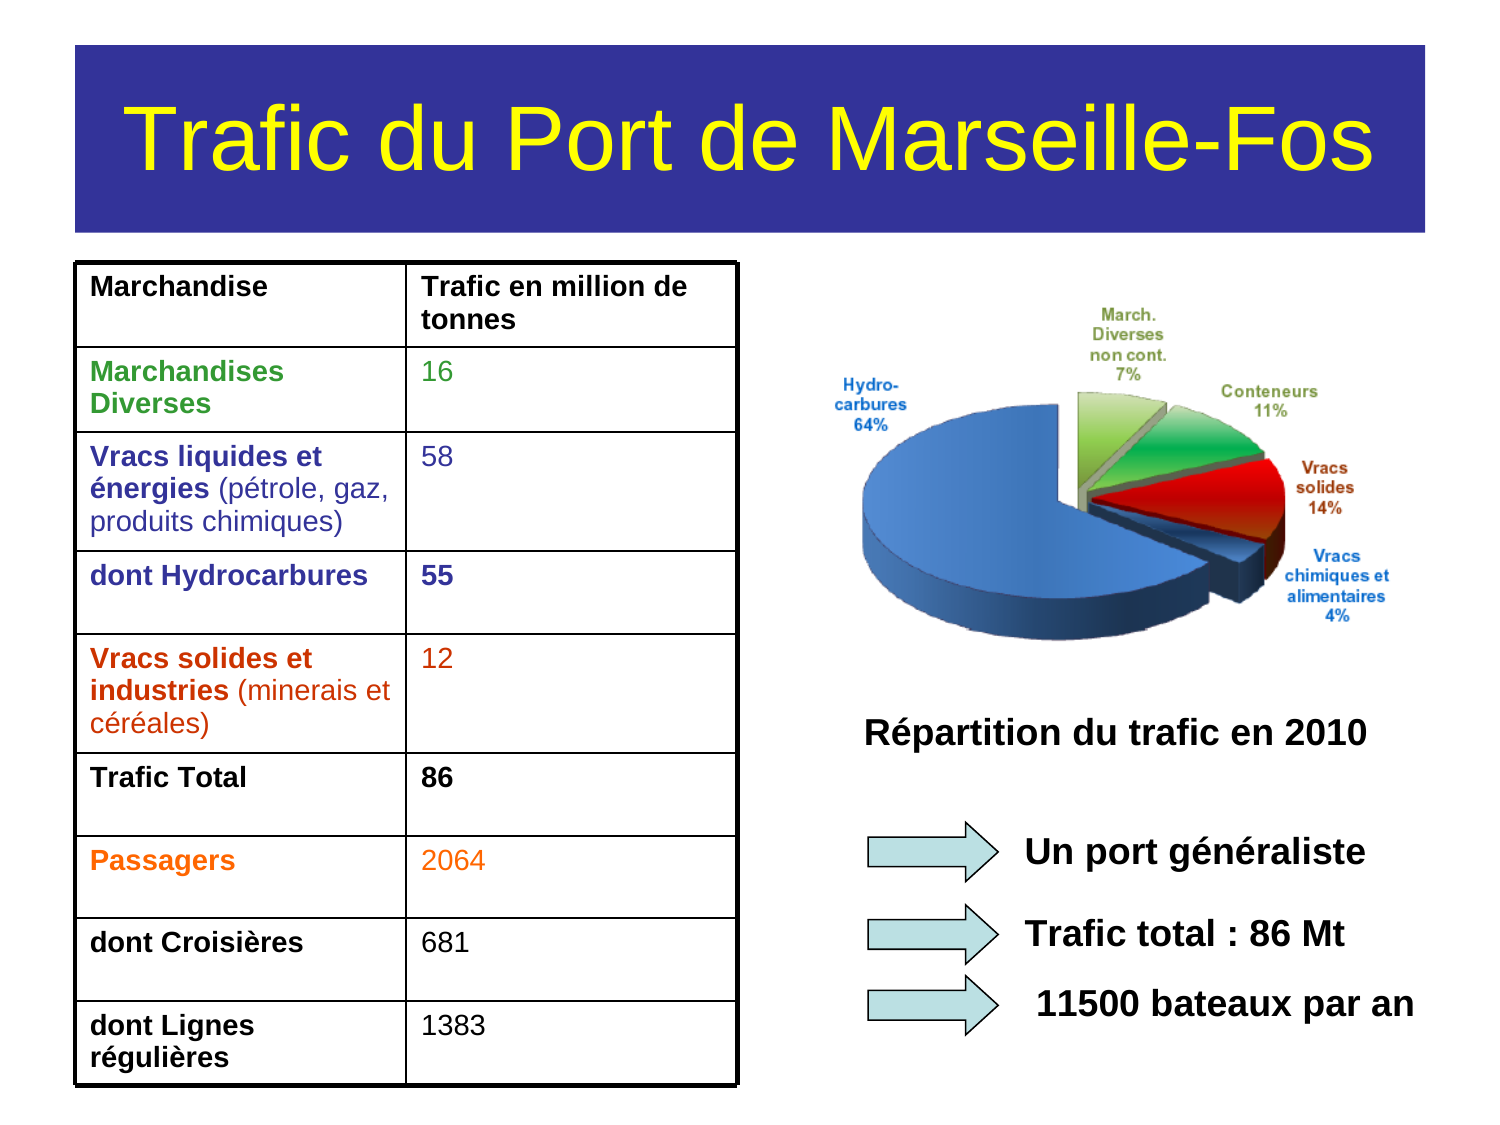

# Trafic du Port de Marseille-Fos
Marchandise
Trafic en million de tonnes
Marchandises Diverses
16
Vracs liquides et énergies (pétrole, gaz, produits chimiques)
58
dont Hydrocarbures
55
Vracs solides et industries (minerais et céréales)
12
Trafic Total
86
Passagers
2064
dont Croisières
681
dont Lignes régulières
1383
Répartition du trafic en 2010
Un port généraliste
Trafic total : 86 Mt
11500 bateaux par an